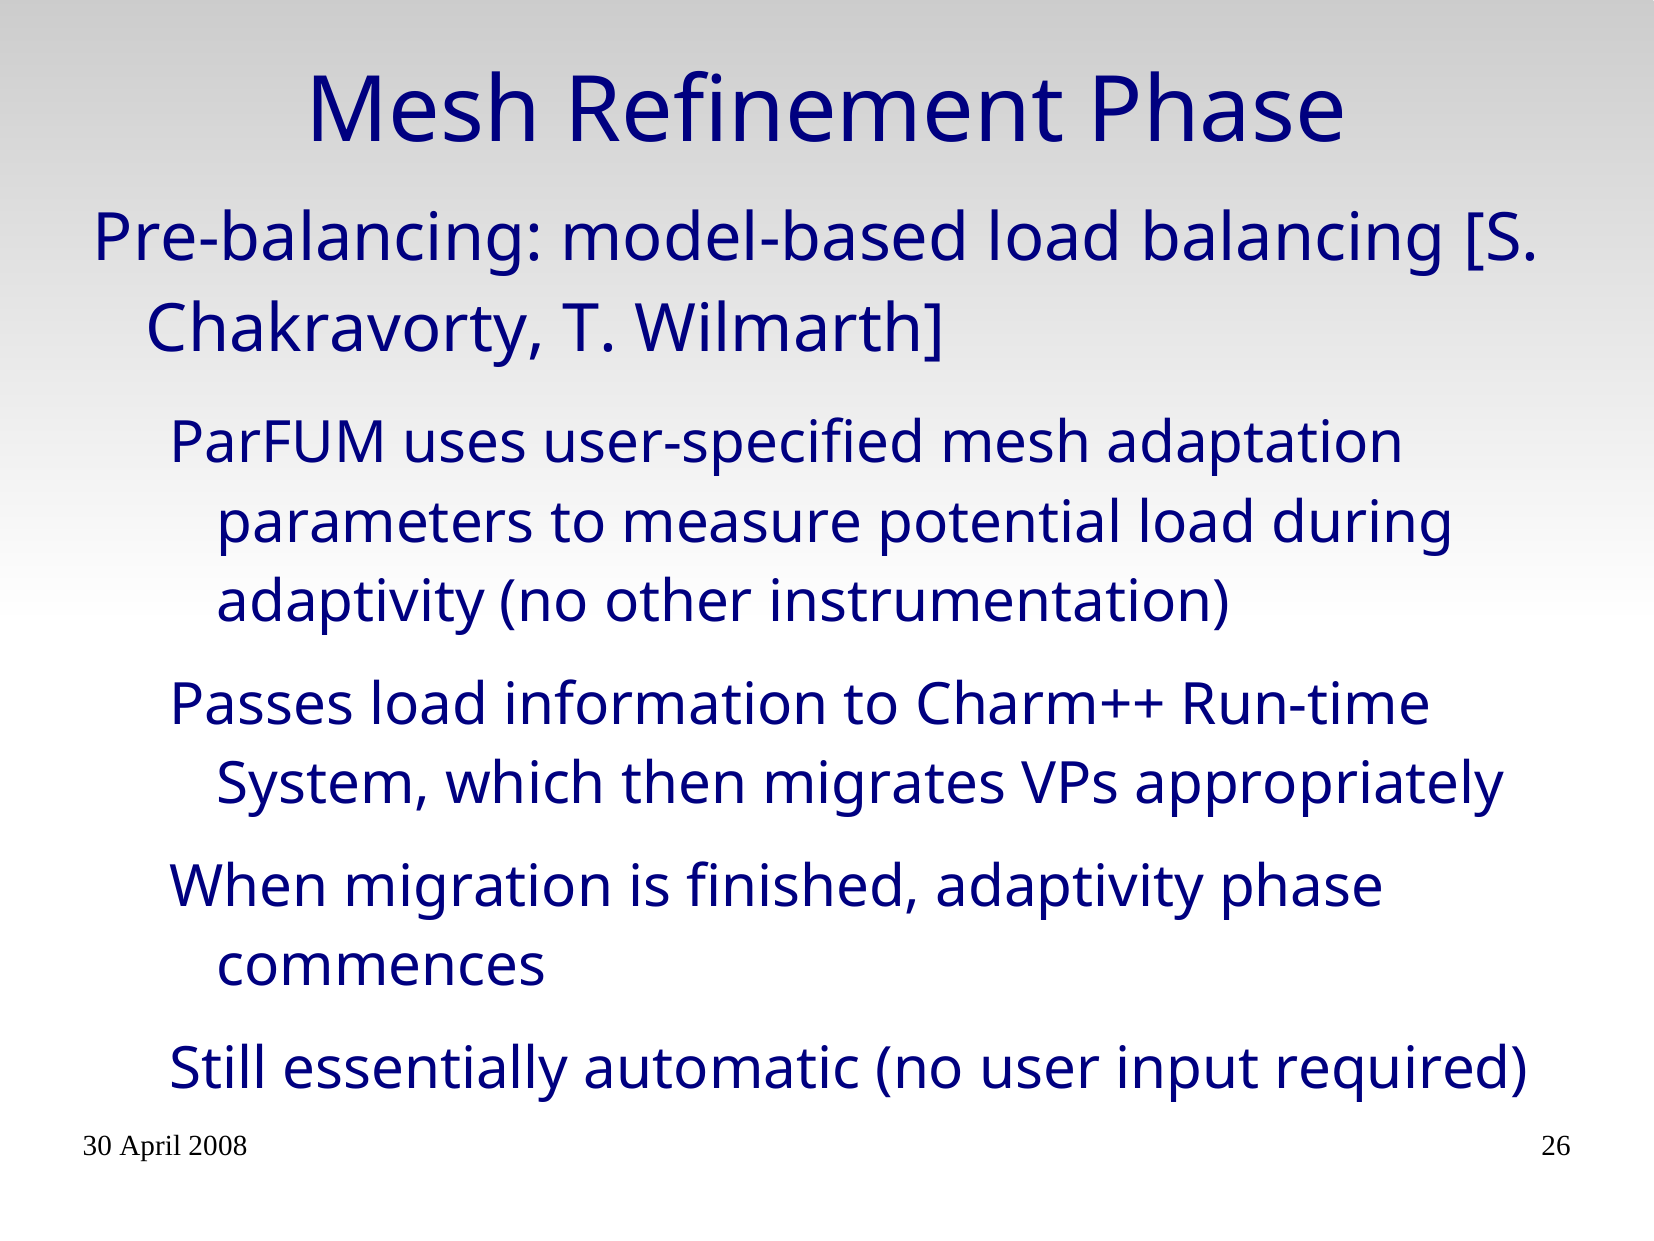

# Mesh Refinement Phase
Pre-balancing: model-based load balancing [S. Chakravorty, T. Wilmarth]
ParFUM uses user-specified mesh adaptation parameters to measure potential load during adaptivity (no other instrumentation)
Passes load information to Charm++ Run-time System, which then migrates VPs appropriately
When migration is finished, adaptivity phase commences
Still essentially automatic (no user input required)
30 April 2008
26